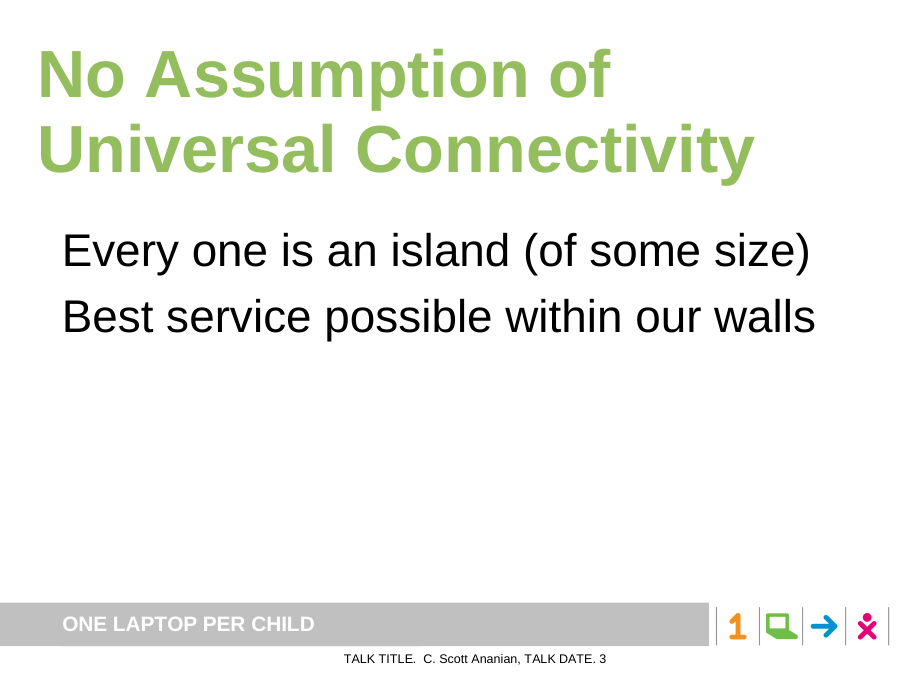

# No Assumption of Universal Connectivity
Every one is an island (of some size)
Best service possible within our walls